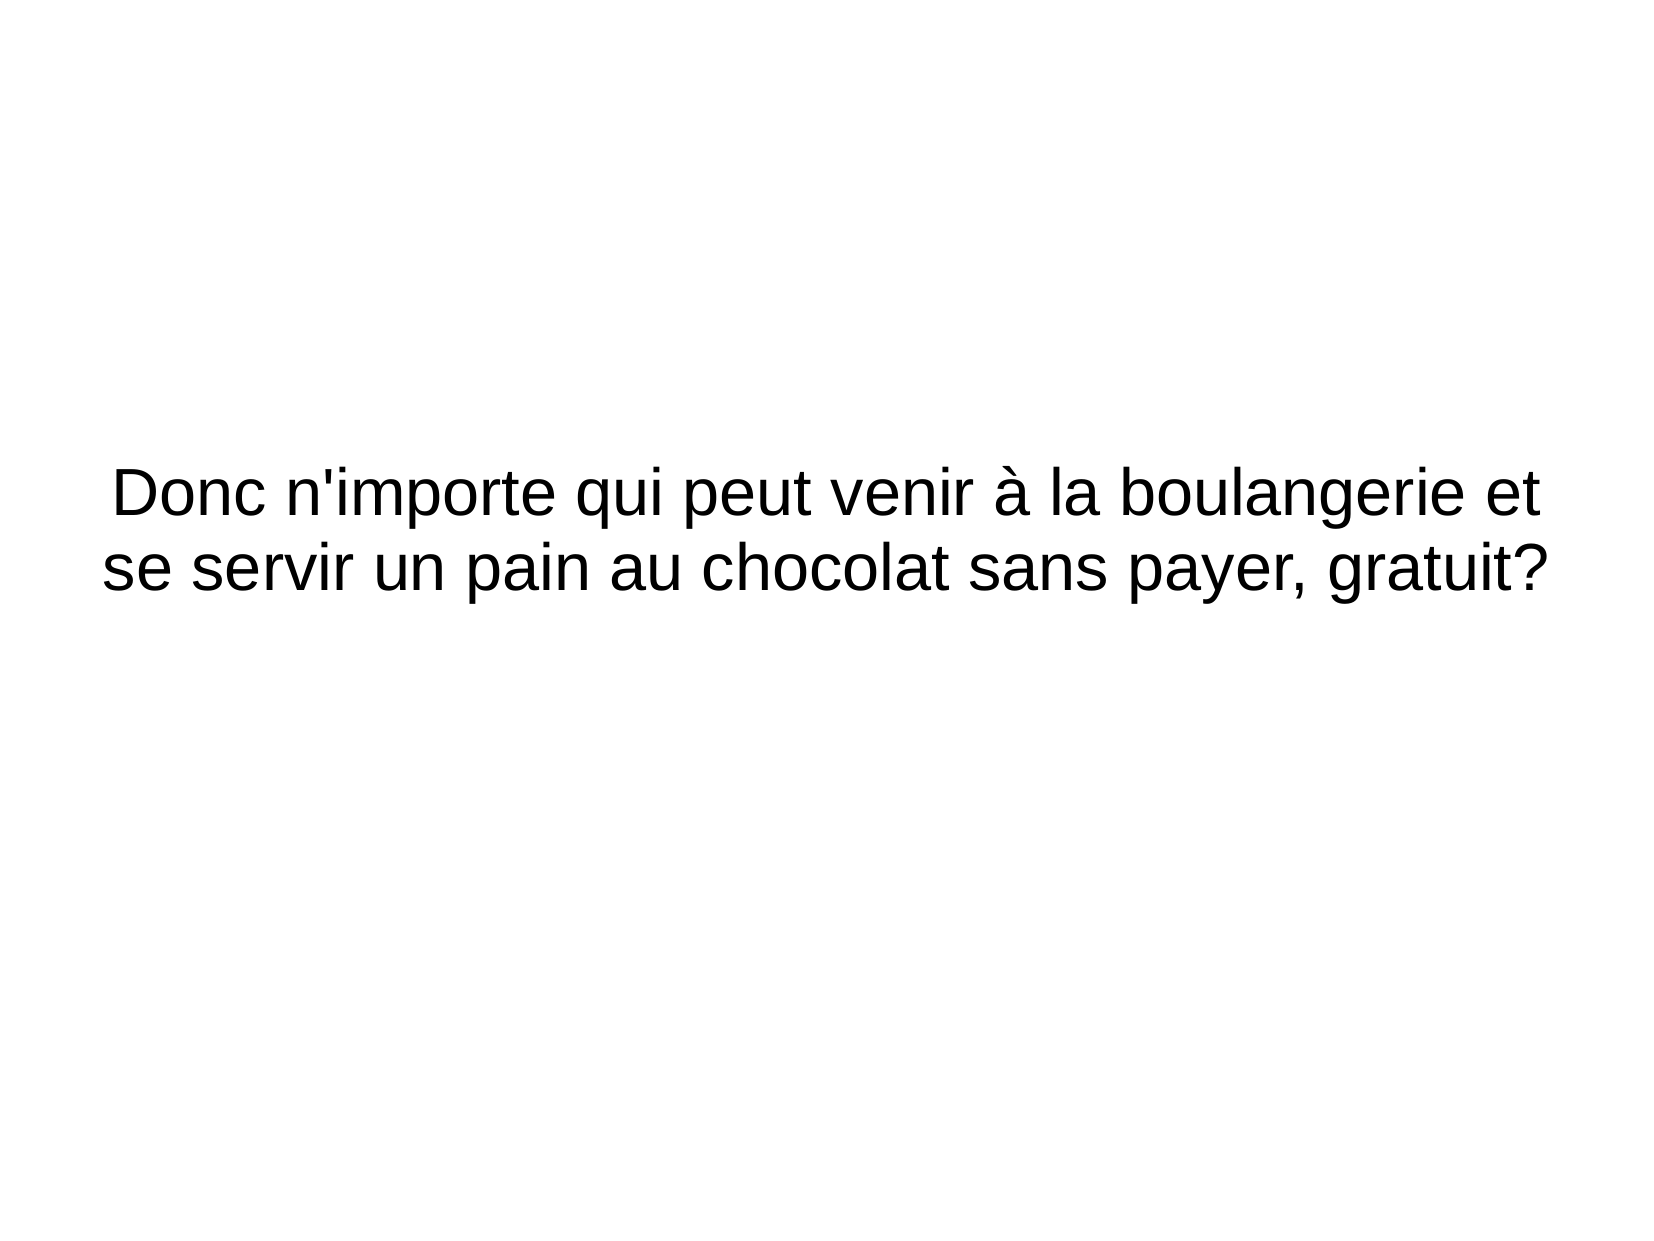

# Donc n'importe qui peut venir à la boulangerie et se servir un pain au chocolat sans payer, gratuit?